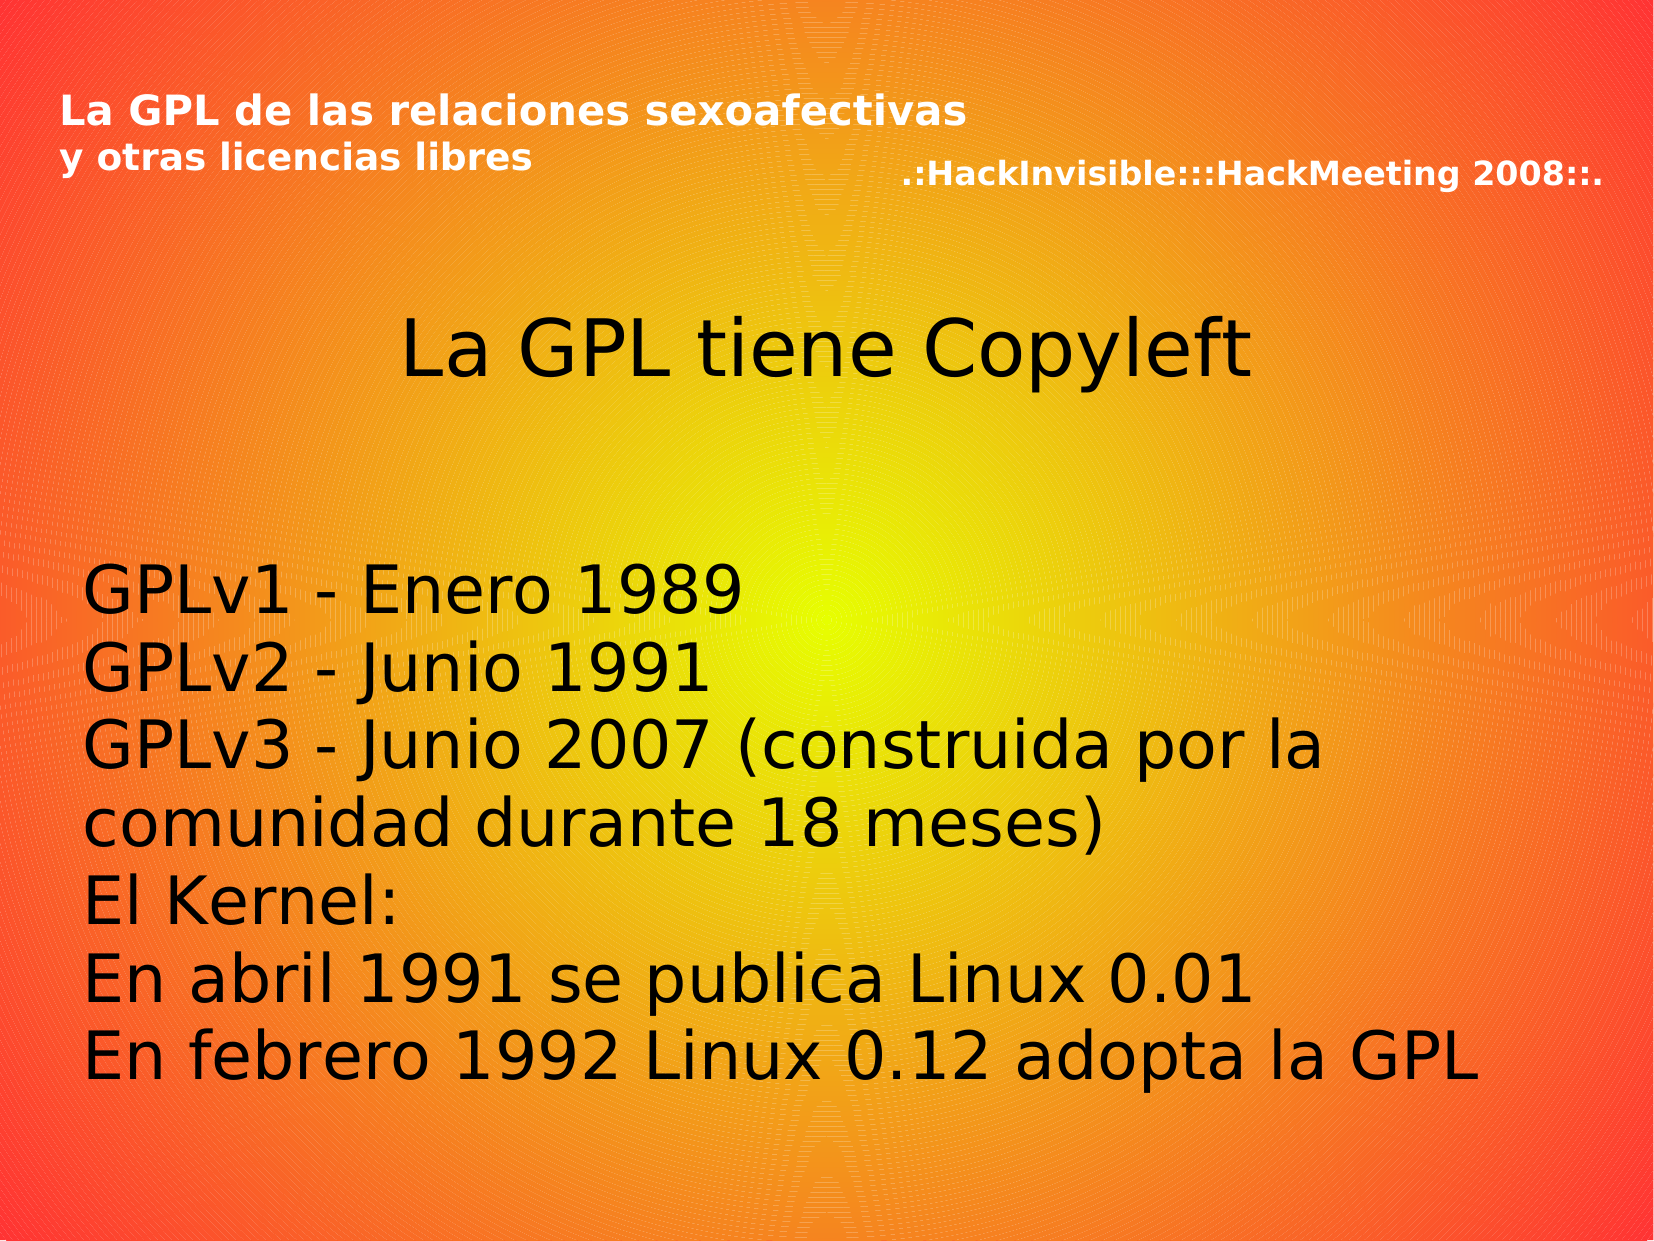

#
La GPL de las relaciones sexoafectivas
y otras licencias libres
.:HackInvisible:::HackMeeting 2008::.
La GPL tiene Copyleft
GPLv1 - Enero 1989
GPLv2 - Junio 1991
GPLv3 - Junio 2007 (construida por la comunidad durante 18 meses)
El Kernel:
En abril 1991 se publica Linux 0.01
En febrero 1992 Linux 0.12 adopta la GPL